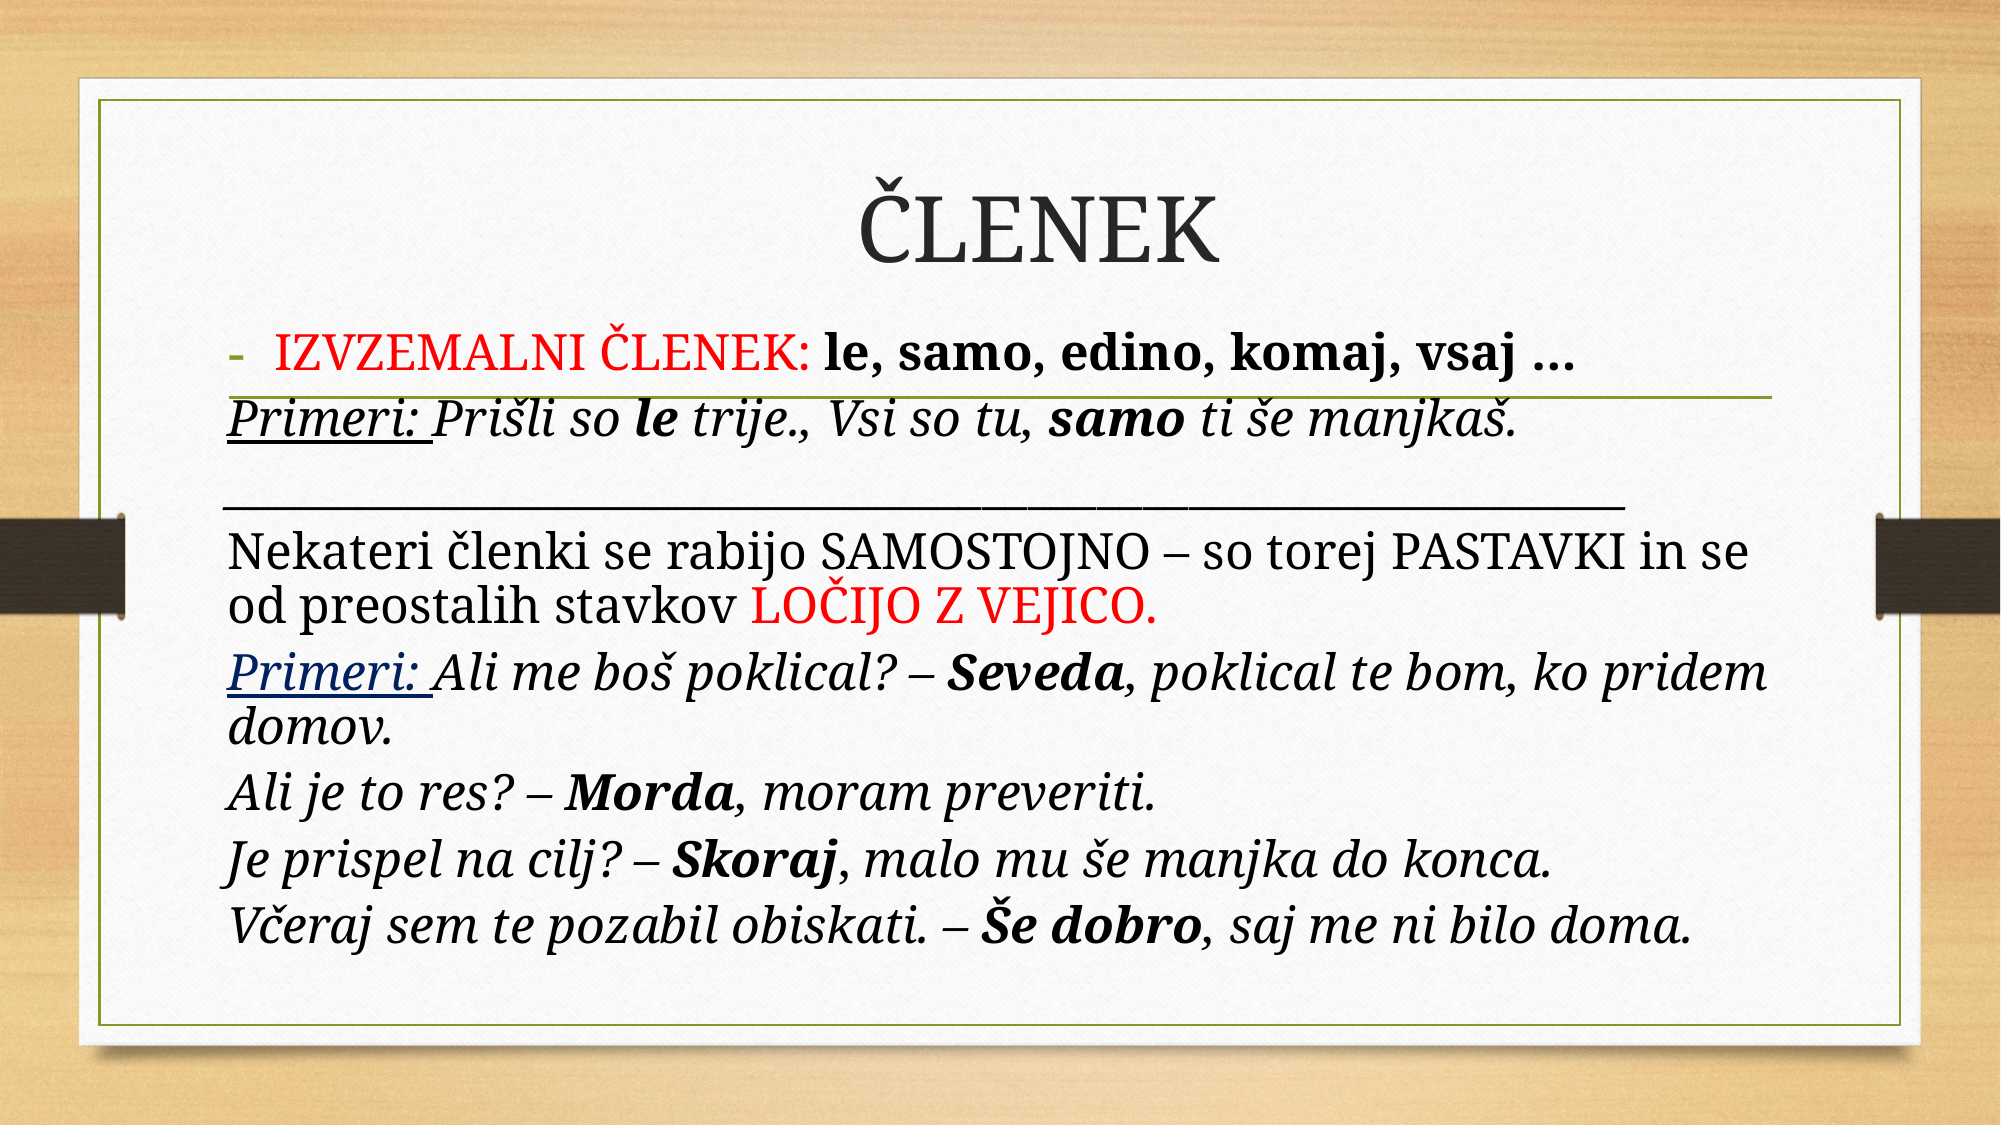

# ČLENEK
IZVZEMALNI ČLENEK: le, samo, edino, komaj, vsaj …
Primeri: Prišli so le trije., Vsi so tu, samo ti še manjkaš.
_____________________________________________________________
Nekateri členki se rabijo SAMOSTOJNO – so torej PASTAVKI in se od preostalih stavkov LOČIJO Z VEJICO.
Primeri: Ali me boš poklical? – Seveda, poklical te bom, ko pridem domov.
Ali je to res? – Morda, moram preveriti.
Je prispel na cilj? – Skoraj, malo mu še manjka do konca.
Včeraj sem te pozabil obiskati. – Še dobro, saj me ni bilo doma.